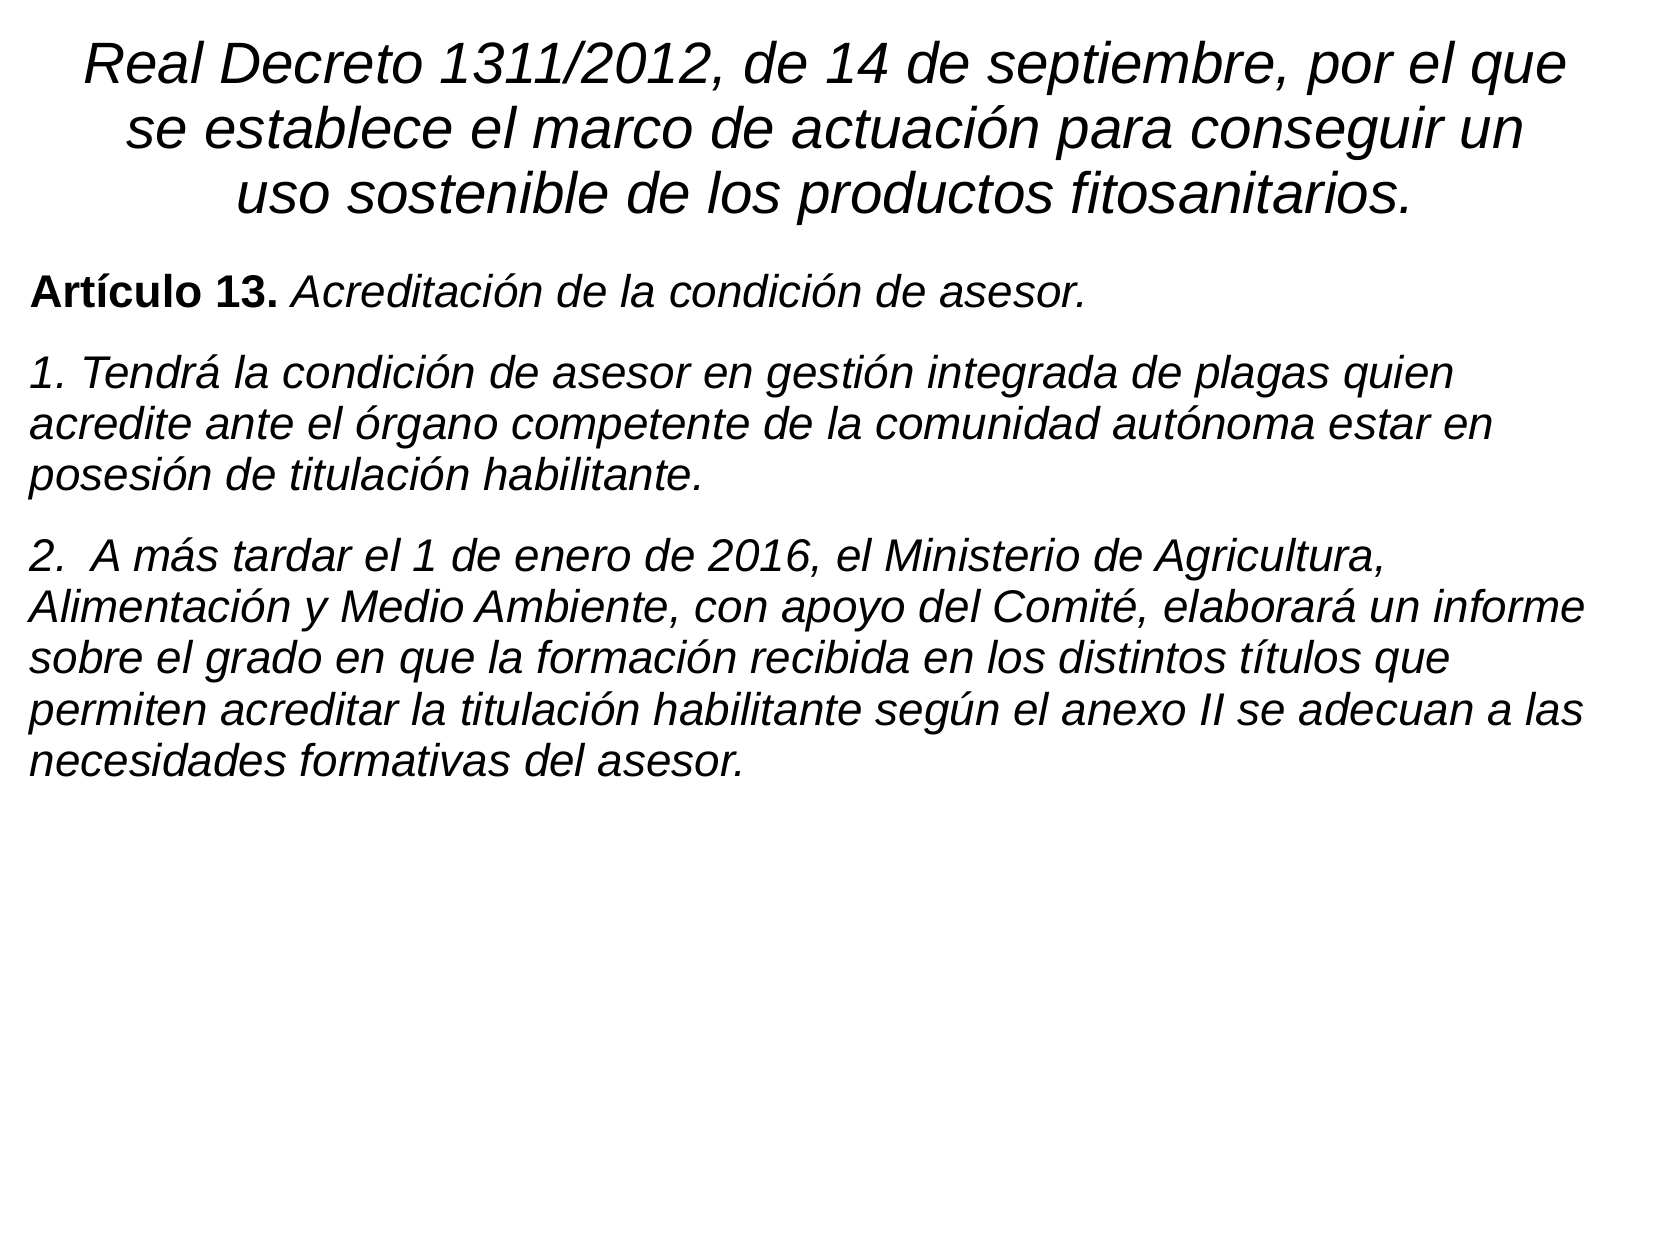

# Real Decreto 1311/2012, de 14 de septiembre, por el que se establece el marco de actuación para conseguir un uso sostenible de los productos fitosanitarios.
Artículo 13. Acreditación de la condición de asesor.
1. Tendrá la condición de asesor en gestión integrada de plagas quien acredite ante el órgano competente de la comunidad autónoma estar en posesión de titulación habilitante.
2. A más tardar el 1 de enero de 2016, el Ministerio de Agricultura, Alimentación y Medio Ambiente, con apoyo del Comité, elaborará un informe sobre el grado en que la formación recibida en los distintos títulos que permiten acreditar la titulación habilitante según el anexo II se adecuan a las necesidades formativas del asesor.